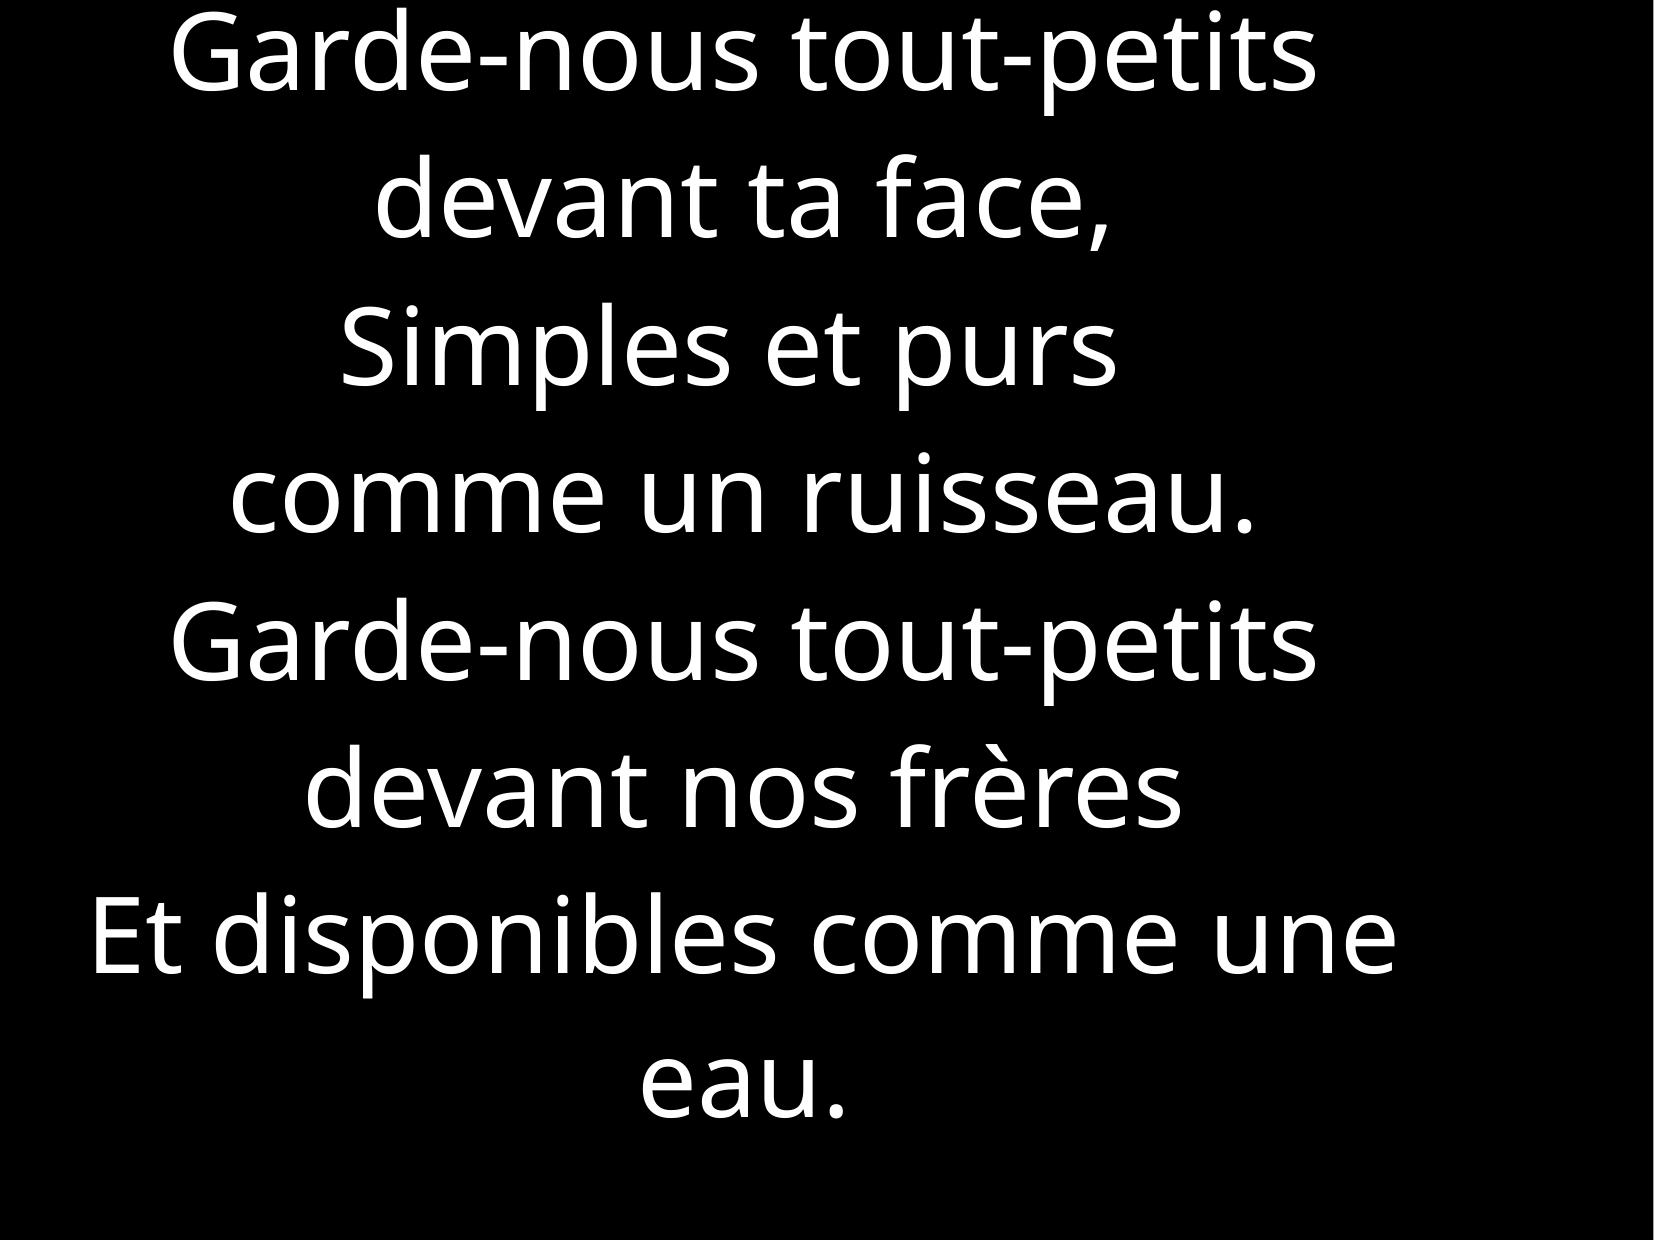

# Garde-nous tout-petits devant ta face,
Simples et purs
comme un ruisseau.
Garde-nous tout-petits devant nos frères
Et disponibles comme une eau.